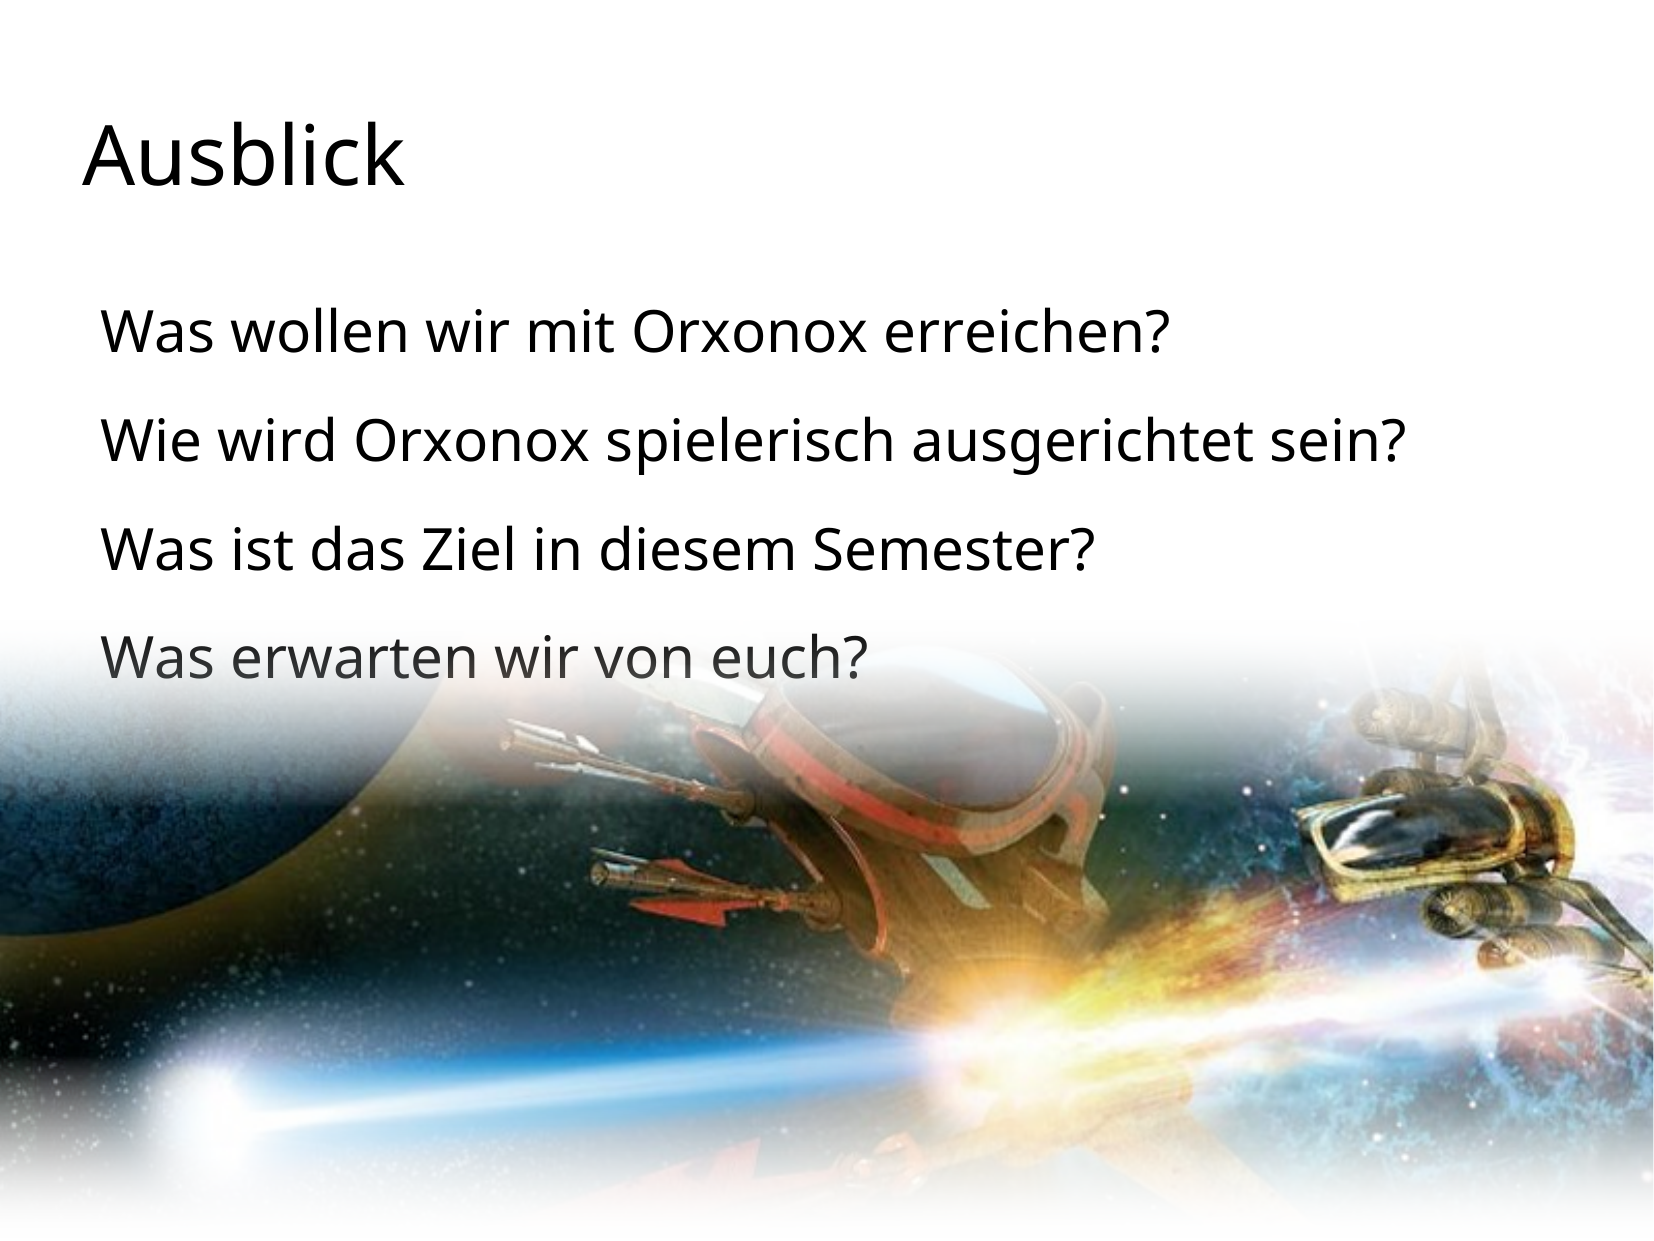

# Ausblick
Was wollen wir mit Orxonox erreichen?
Wie wird Orxonox spielerisch ausgerichtet sein?
Was ist das Ziel in diesem Semester?
Was erwarten wir von euch?